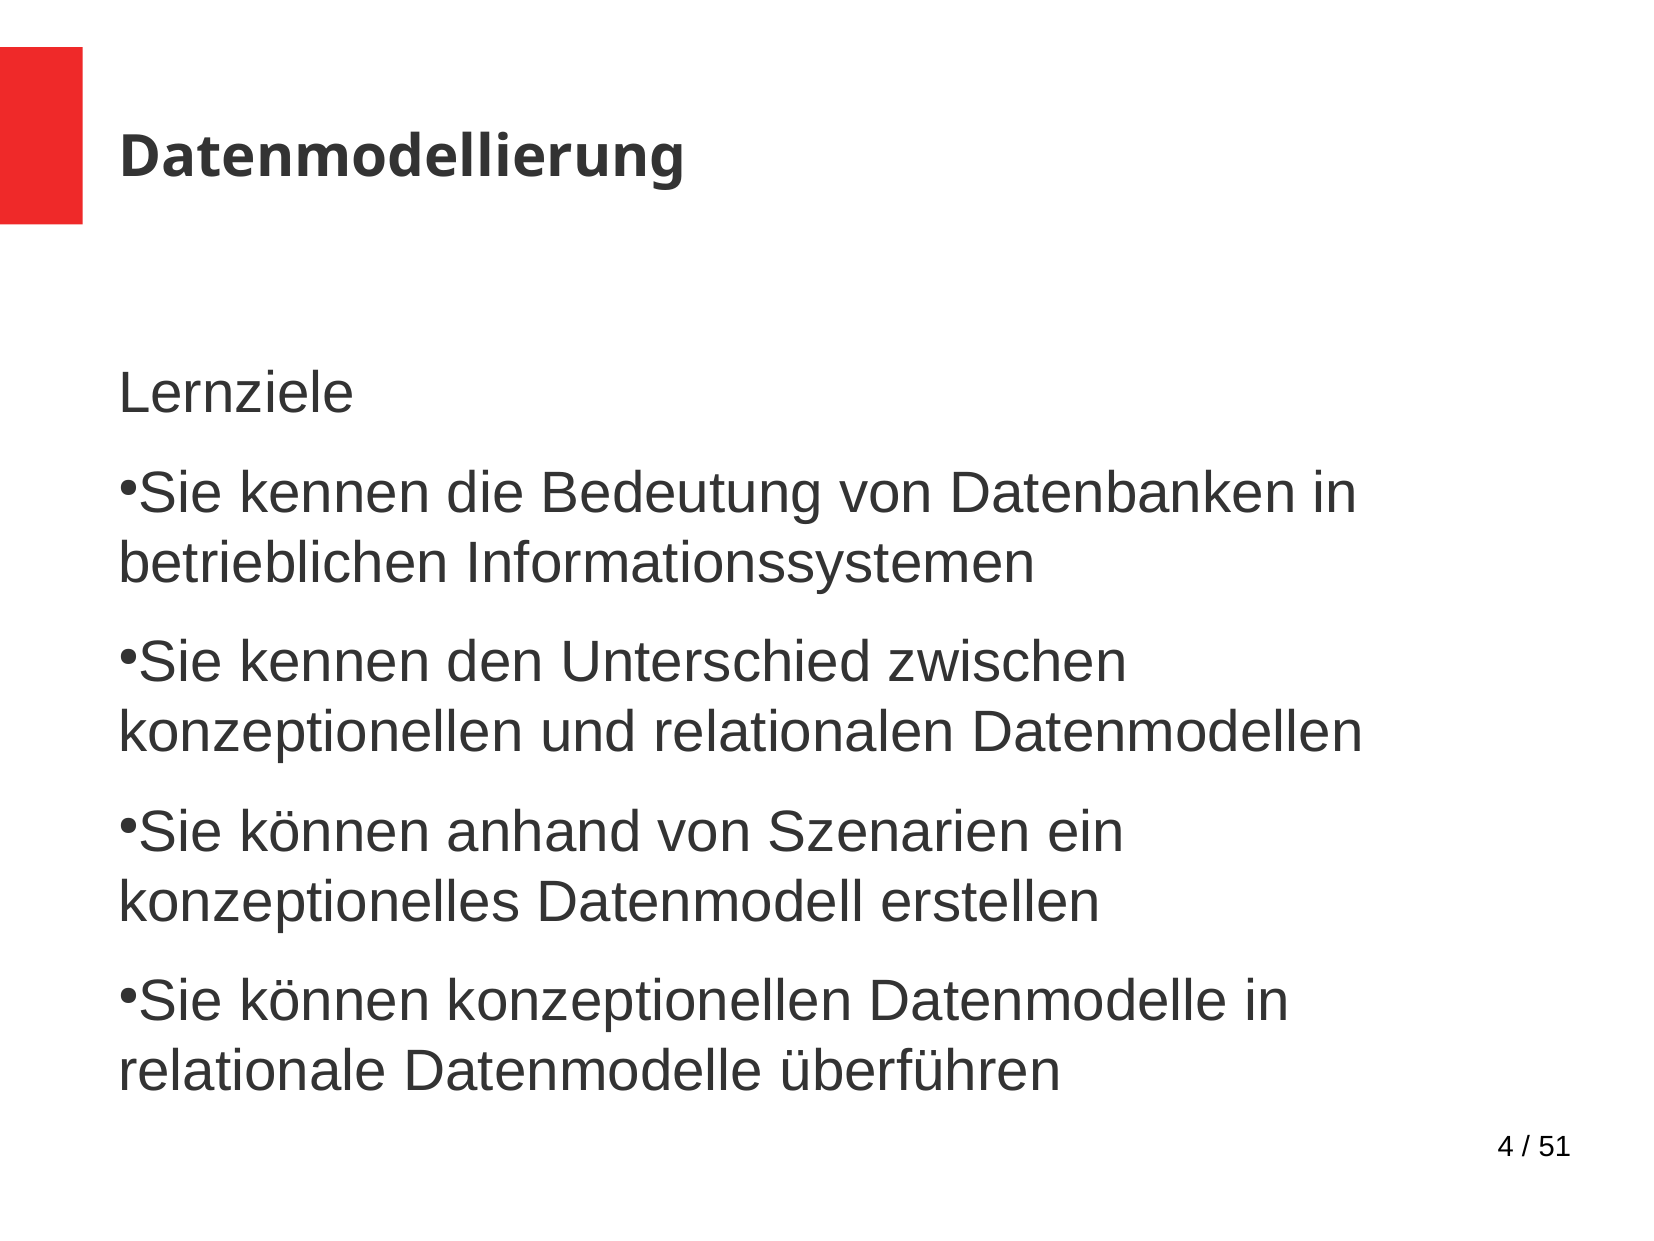

# Datenmodellierung
Lernziele
Sie kennen die Bedeutung von Datenbanken in betrieblichen Informationssystemen
Sie kennen den Unterschied zwischen konzeptionellen und relationalen Datenmodellen
Sie können anhand von Szenarien ein konzeptionelles Datenmodell erstellen
Sie können konzeptionellen Datenmodelle in relationale Datenmodelle überführen
4